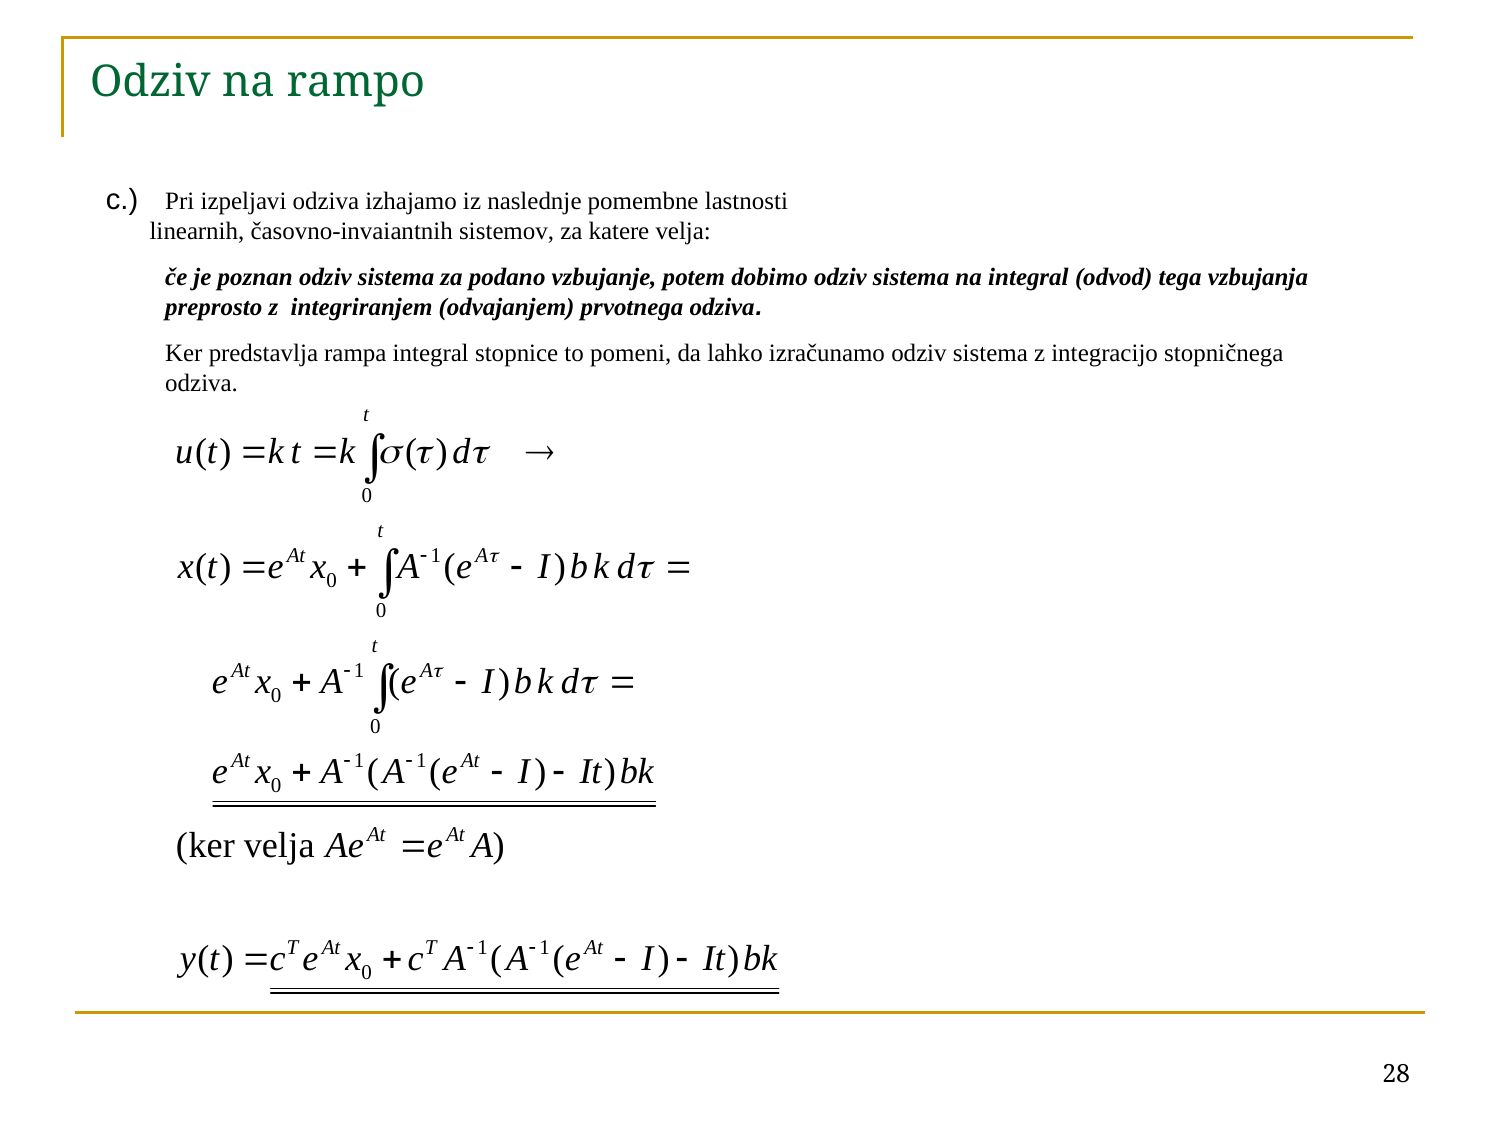

# Odziv na rampo
c.) 		Pri izpeljavi odziva izhajamo iz naslednje pomembne lastnosti 					linearnih, časovno-invaiantnih sistemov, za katere velja:
če je poznan odziv sistema za podano vzbujanje, potem dobimo odziv sistema na integral (odvod) tega vzbujanja preprosto z integriranjem (odvajanjem) prvotnega odziva.
Ker predstavlja rampa integral stopnice to pomeni, da lahko izračunamo odziv sistema z integracijo stopničnega odziva.